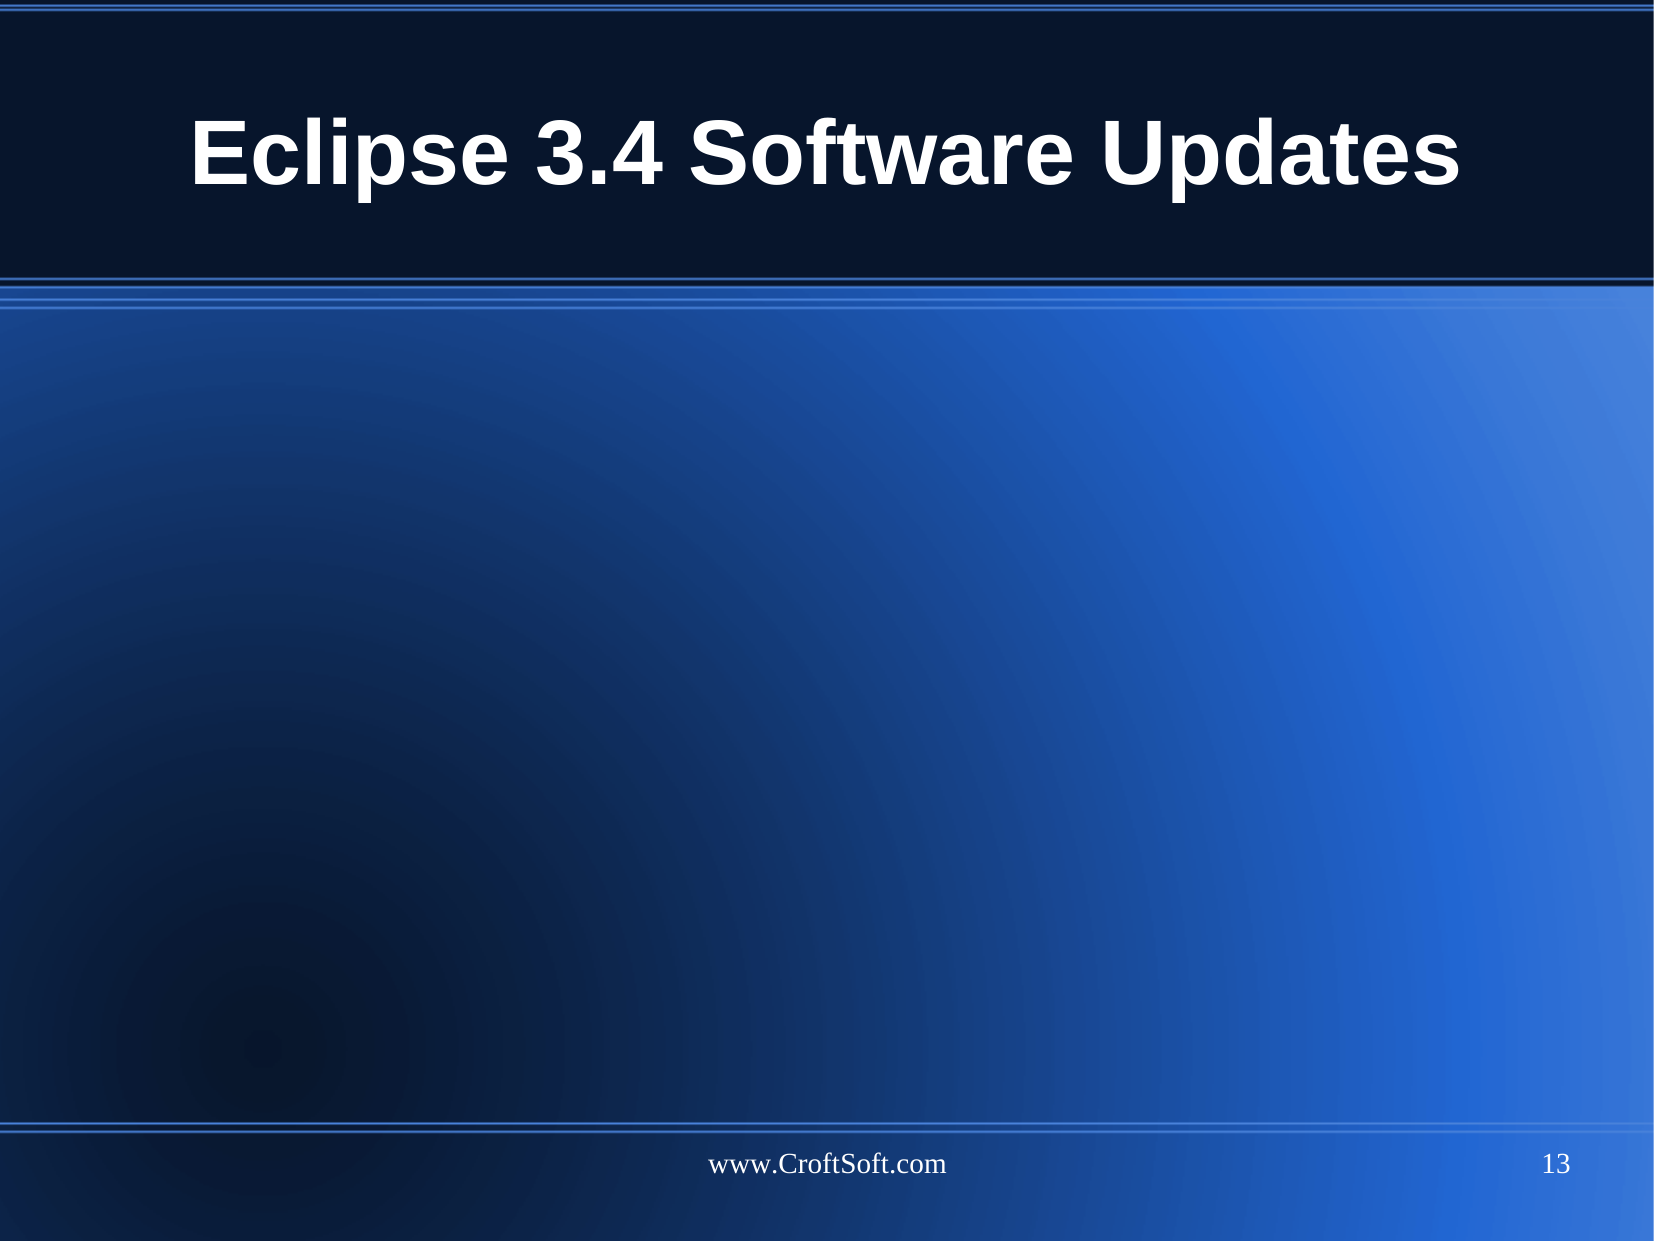

# Eclipse 3.4 Software Updates
www.CroftSoft.com
13